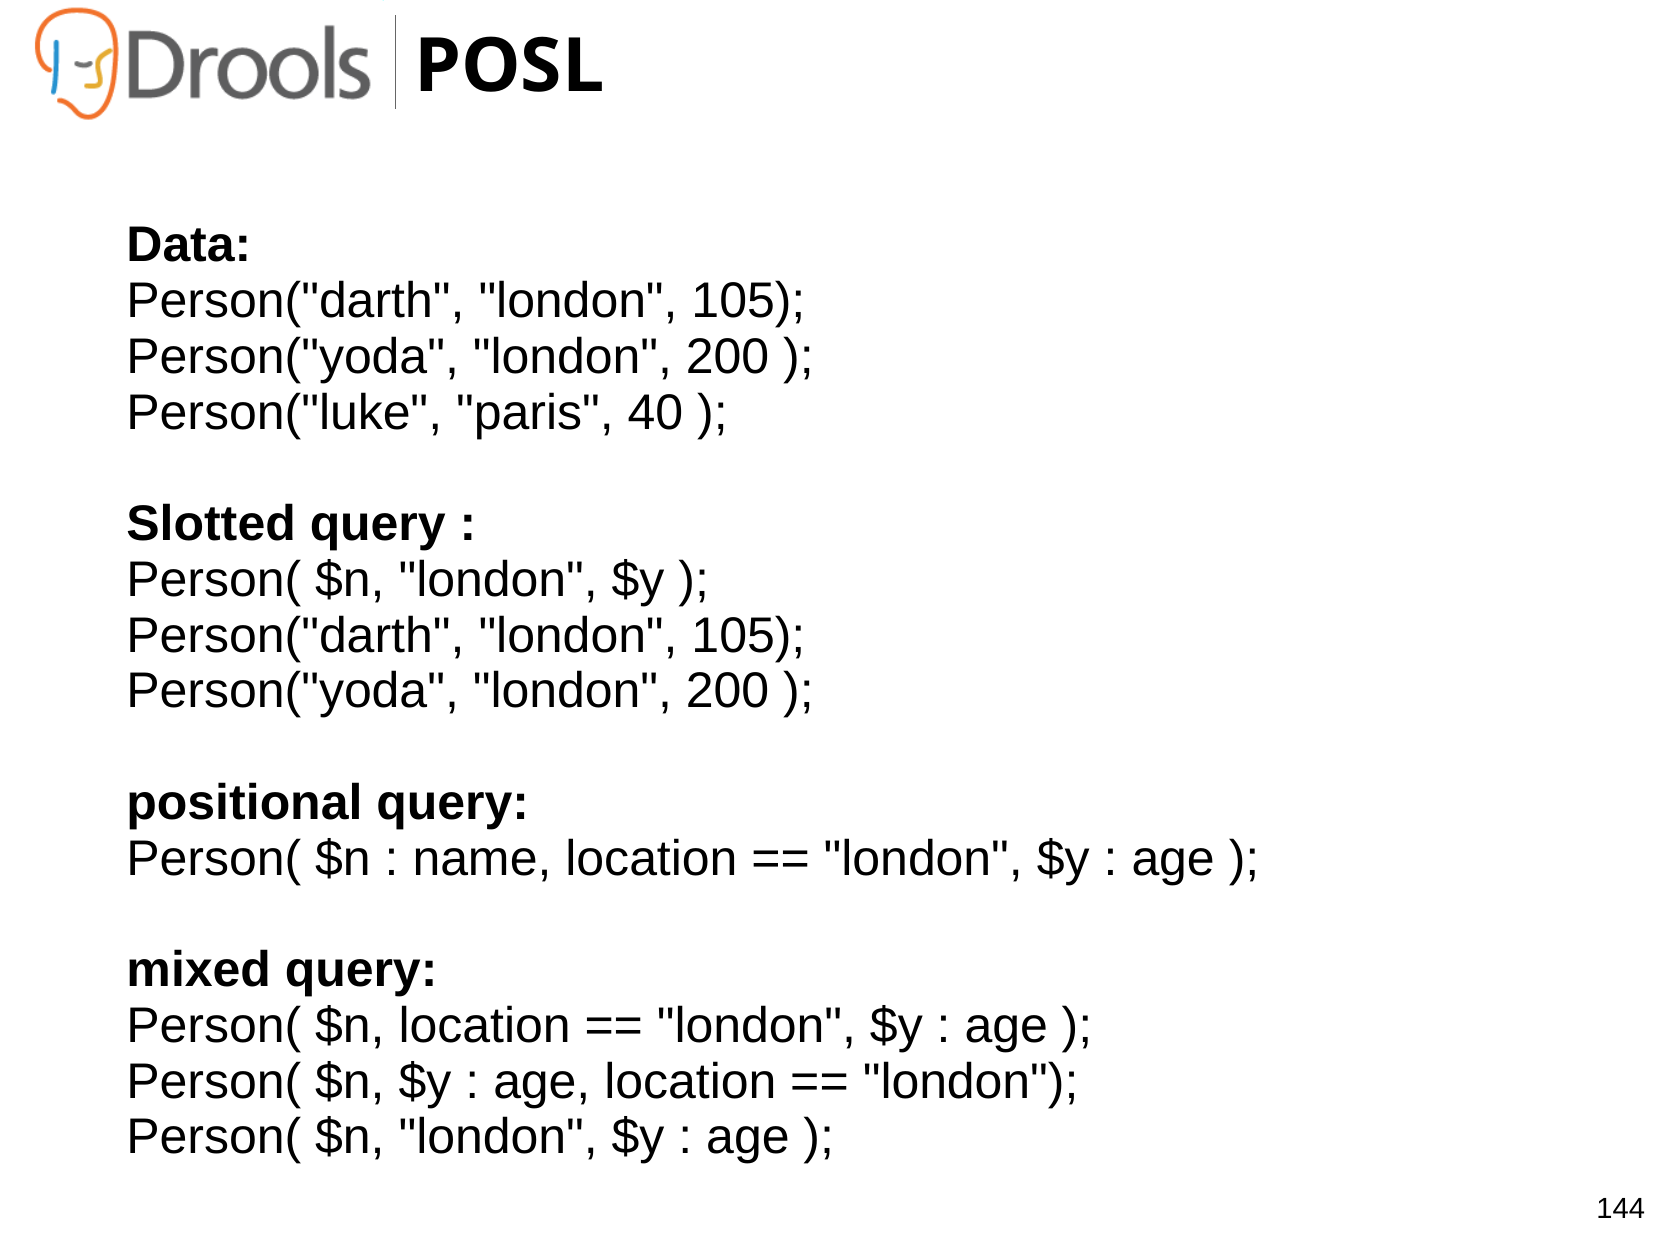

# POSL
Data:
Person("darth", "london", 105);
Person("yoda", "london", 200 );
Person("luke", "paris", 40 );
Slotted query :
Person( $n, "london", $y );
Person("darth", "london", 105);
Person("yoda", "london", 200 );
positional query:
Person( $n : name, location == "london", $y : age );
mixed query:
Person( $n, location == "london", $y : age );
Person( $n, $y : age, location == "london");
Person( $n, "london", $y : age );